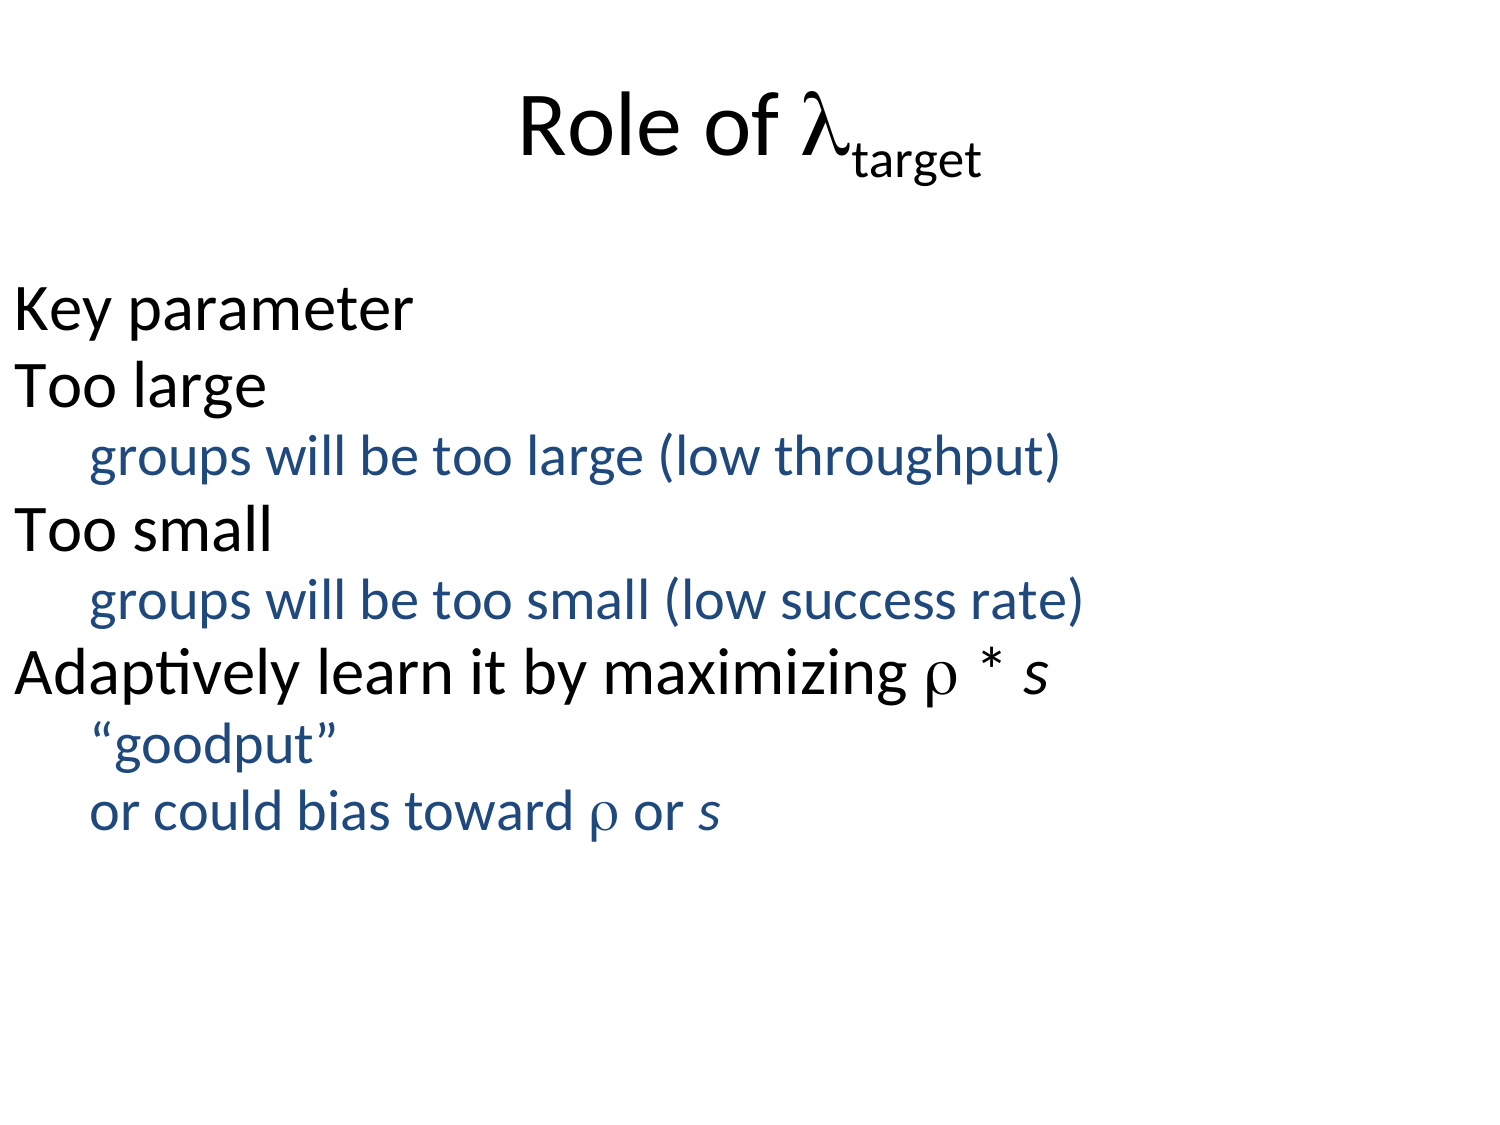

# Role of target
Key parameter
Too large
groups will be too large (low throughput)
Too small
groups will be too small (low success rate)
Adaptively learn it by maximizing  * s
“goodput”
or could bias toward  or s